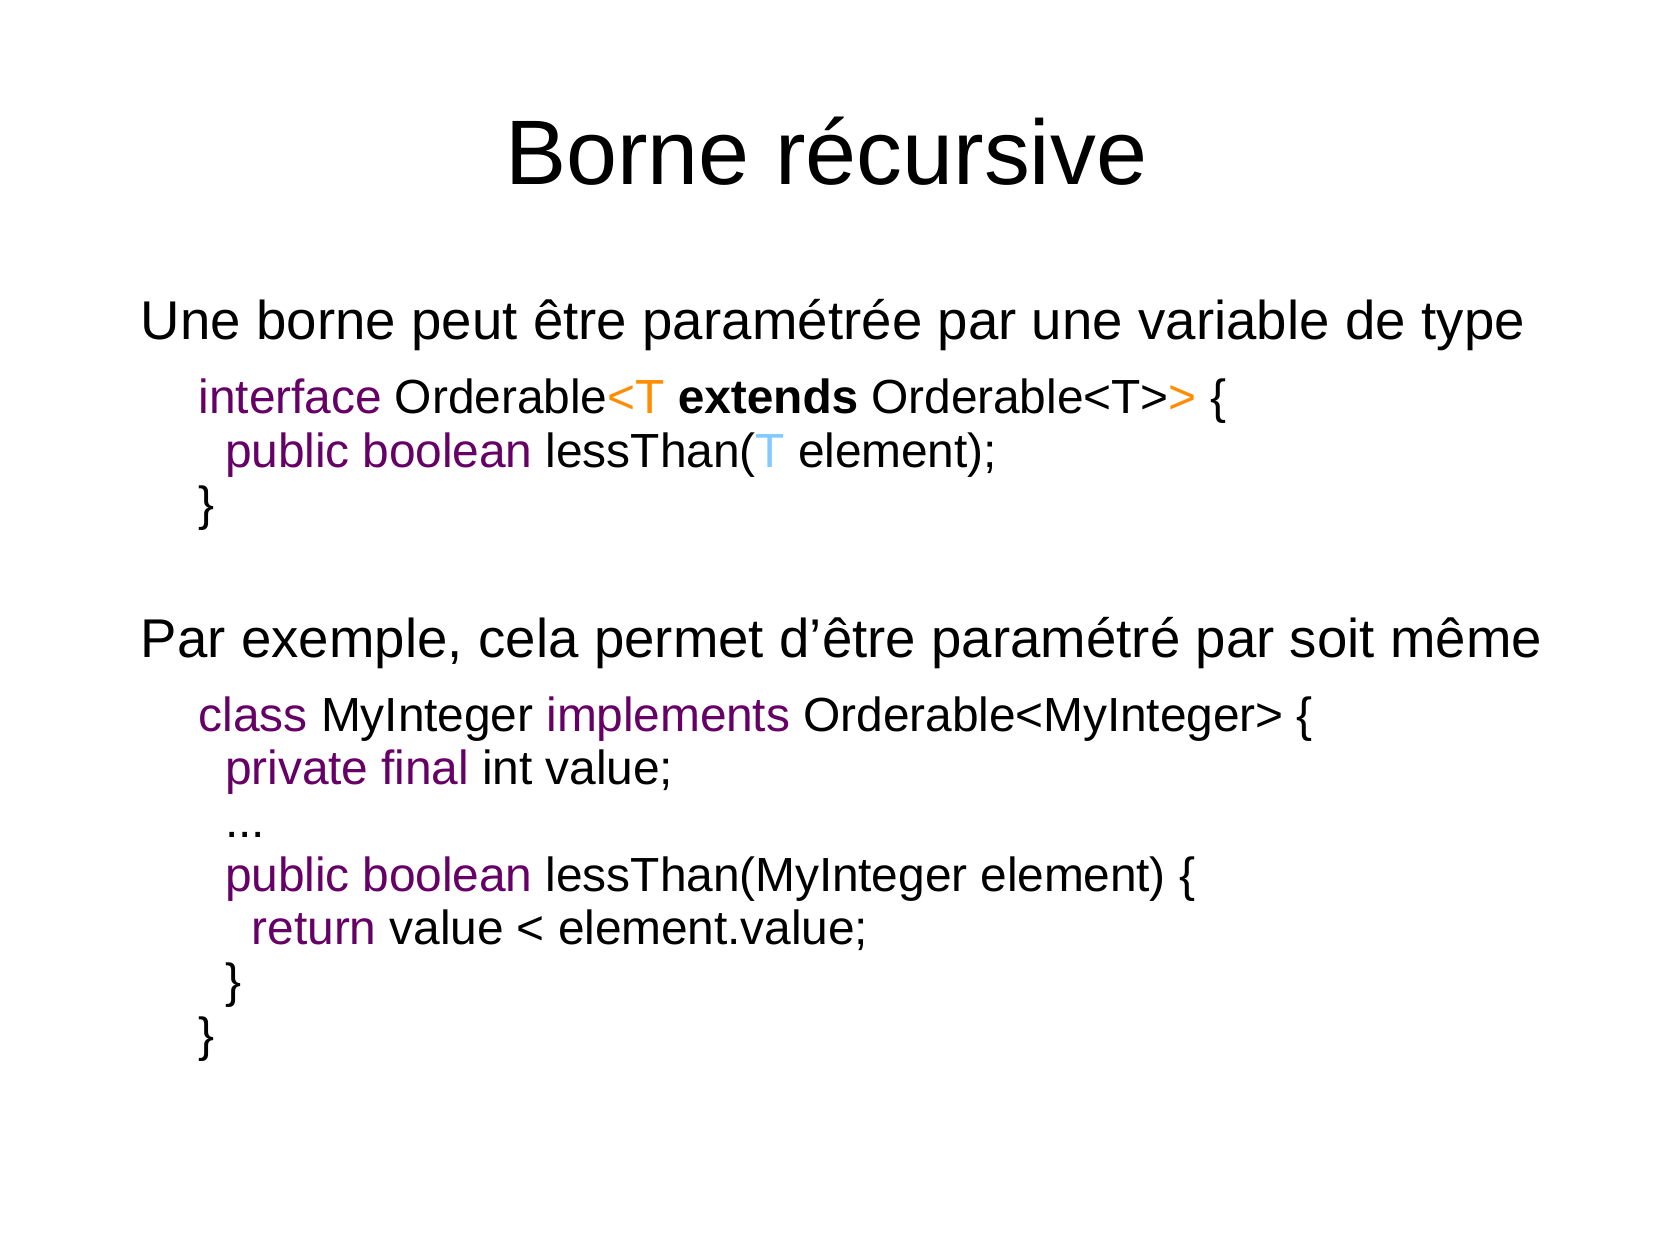

# Borne récursive
Une borne peut être paramétrée par une variable de type
interface Orderable<T extends Orderable<T>> {
 public boolean lessThan(T element);
}
Par exemple, cela permet d’être paramétré par soit même
class MyInteger implements Orderable<MyInteger> {
 private final int value;
 ...
 public boolean lessThan(MyInteger element) {
 return value < element.value;
 }
}